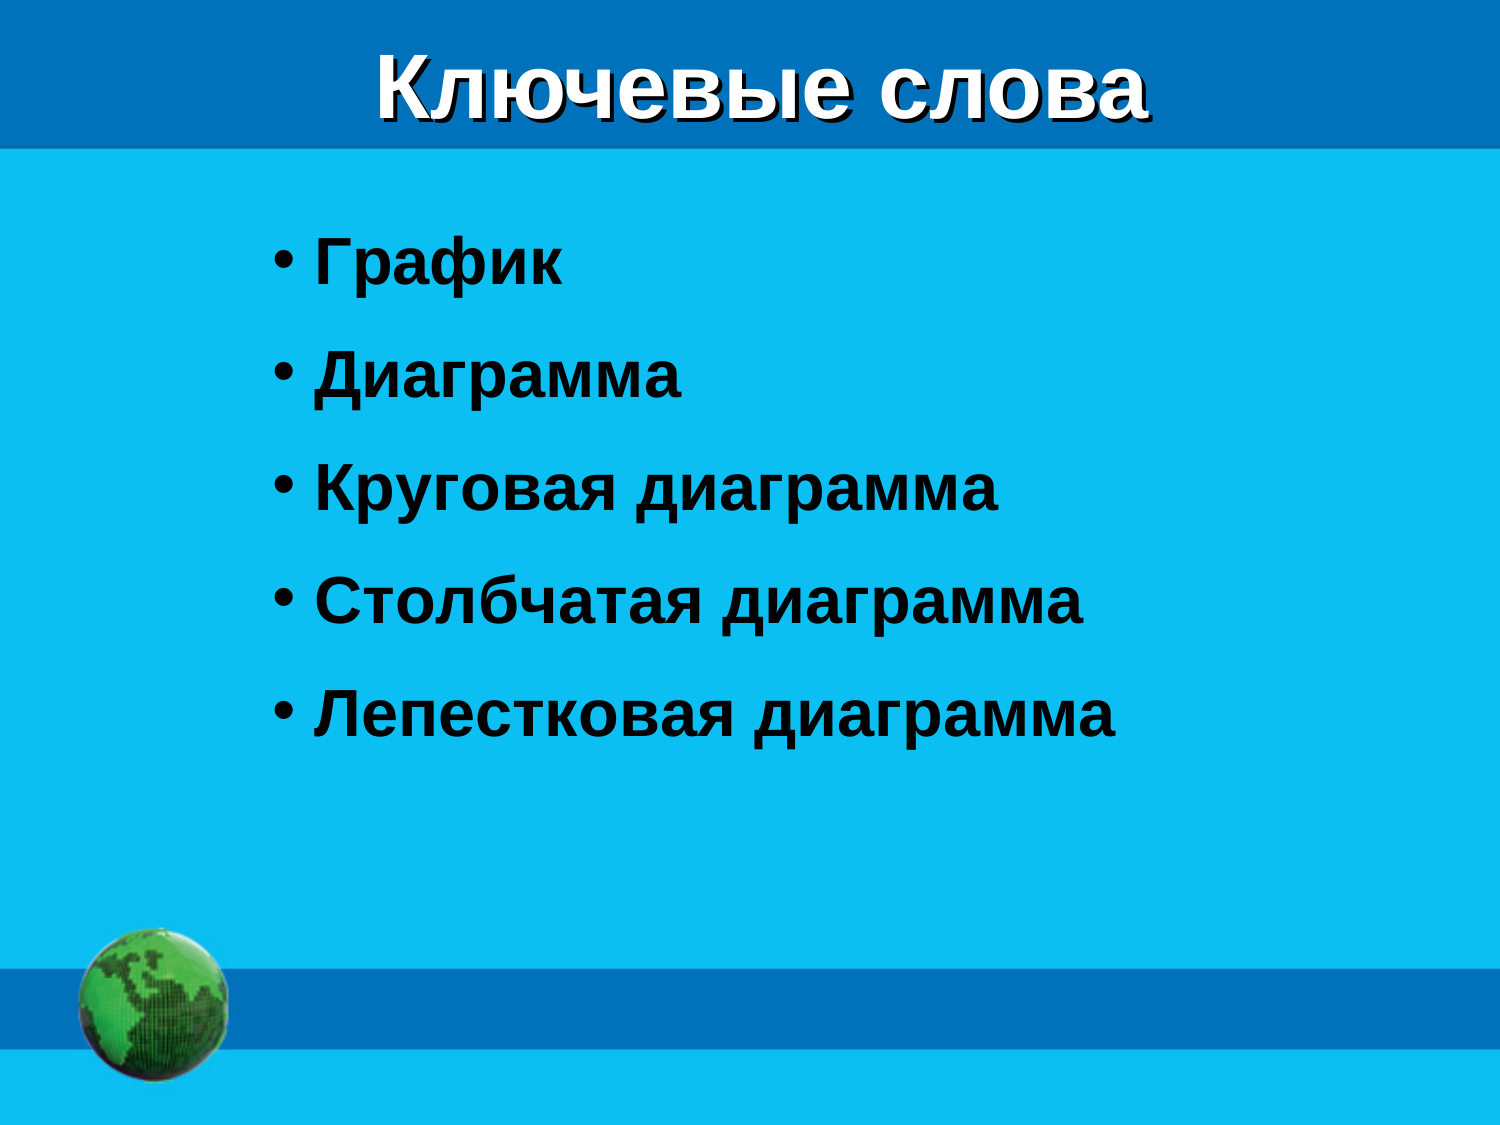

# Ключевые слова
 График
 Диаграмма
 Круговая диаграмма
 Столбчатая диаграмма
 Лепестковая диаграмма